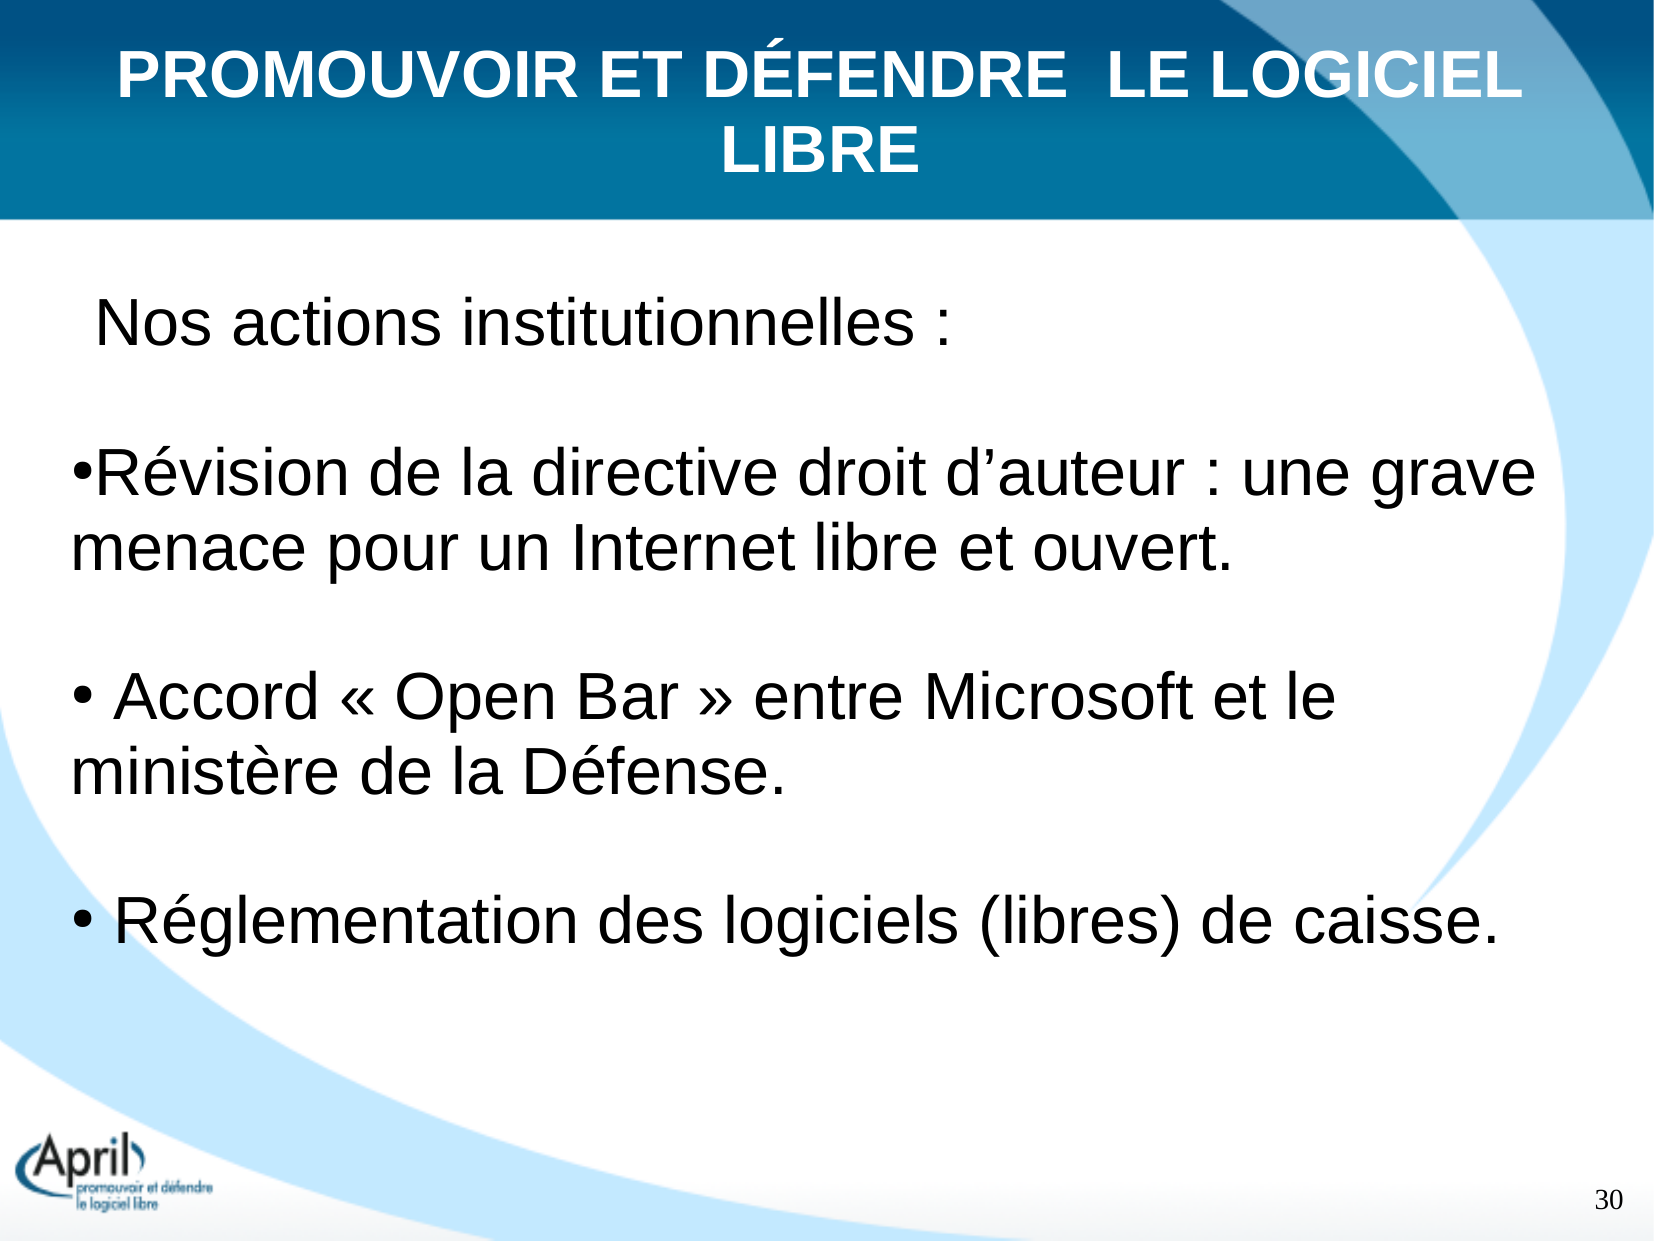

PROMOUVOIR ET DÉFENDRE LE LOGICIEL LIBRE
# Nos actions institutionnelles :
Révision de la directive droit d’auteur : une grave menace pour un Internet libre et ouvert.
 Accord « Open Bar » entre Microsoft et le ministère de la Défense.
 Réglementation des logiciels (libres) de caisse.
30